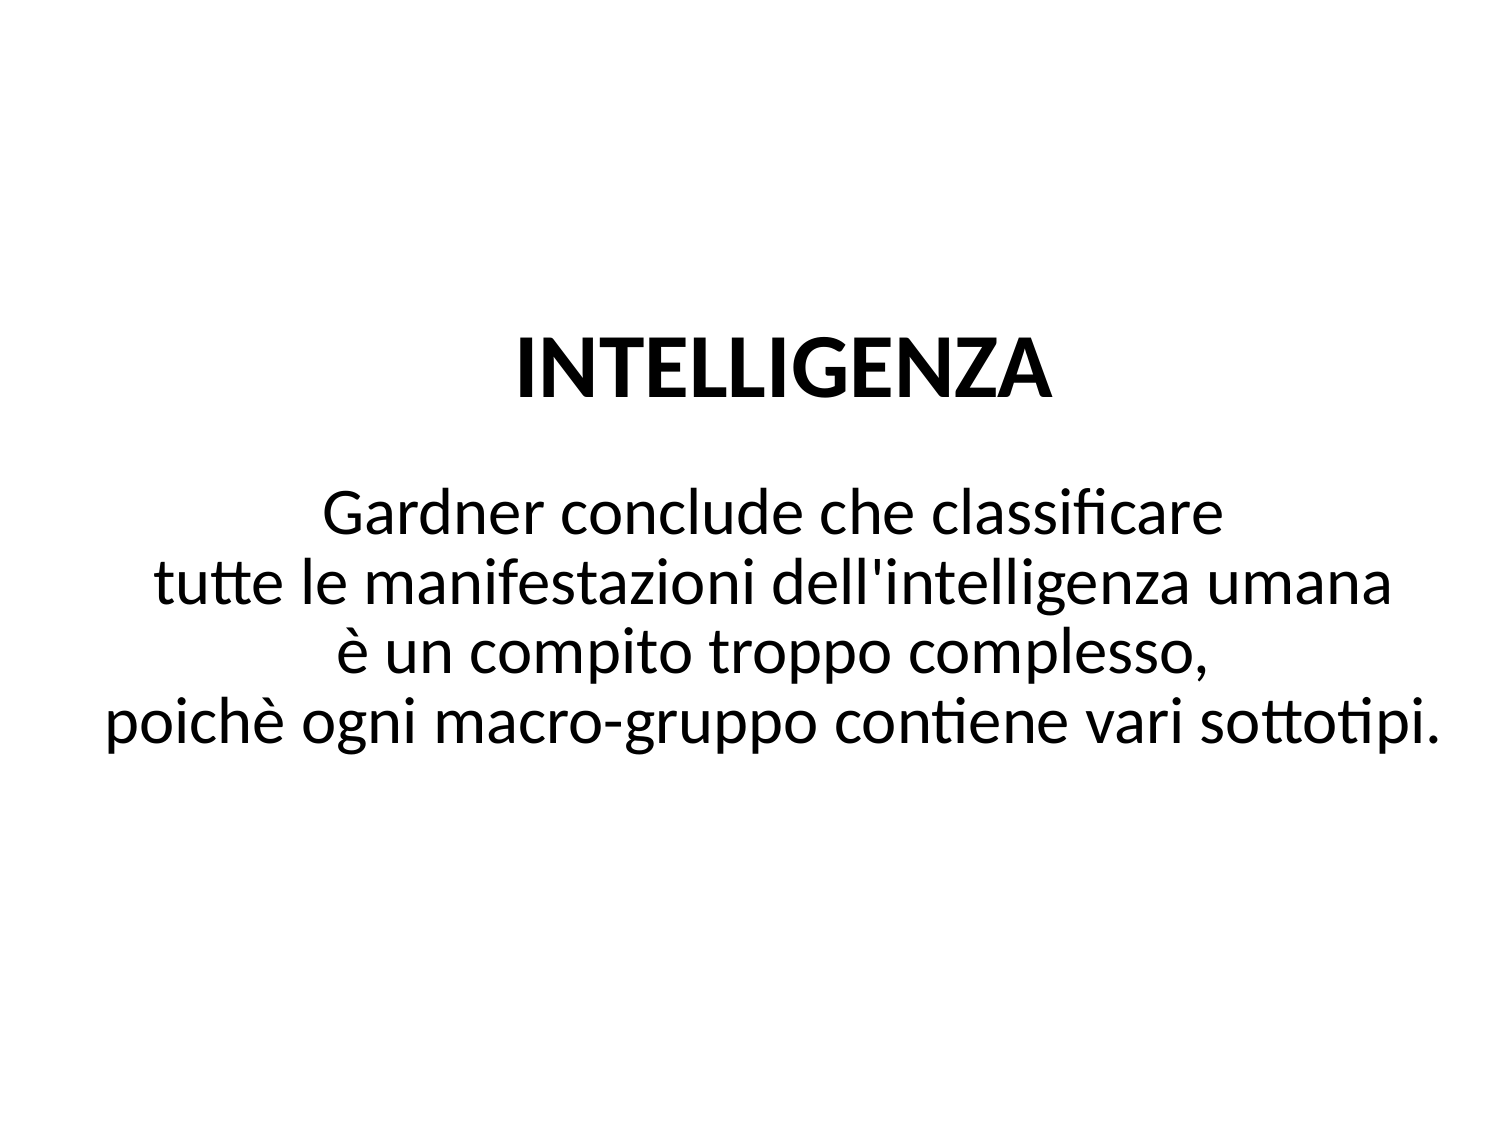

INTELLIGENZA
Gardner conclude che classificare
 tutte le manifestazioni dell'intelligenza umana
è un compito troppo complesso,
poichè ogni macro-gruppo contiene vari sottotipi.